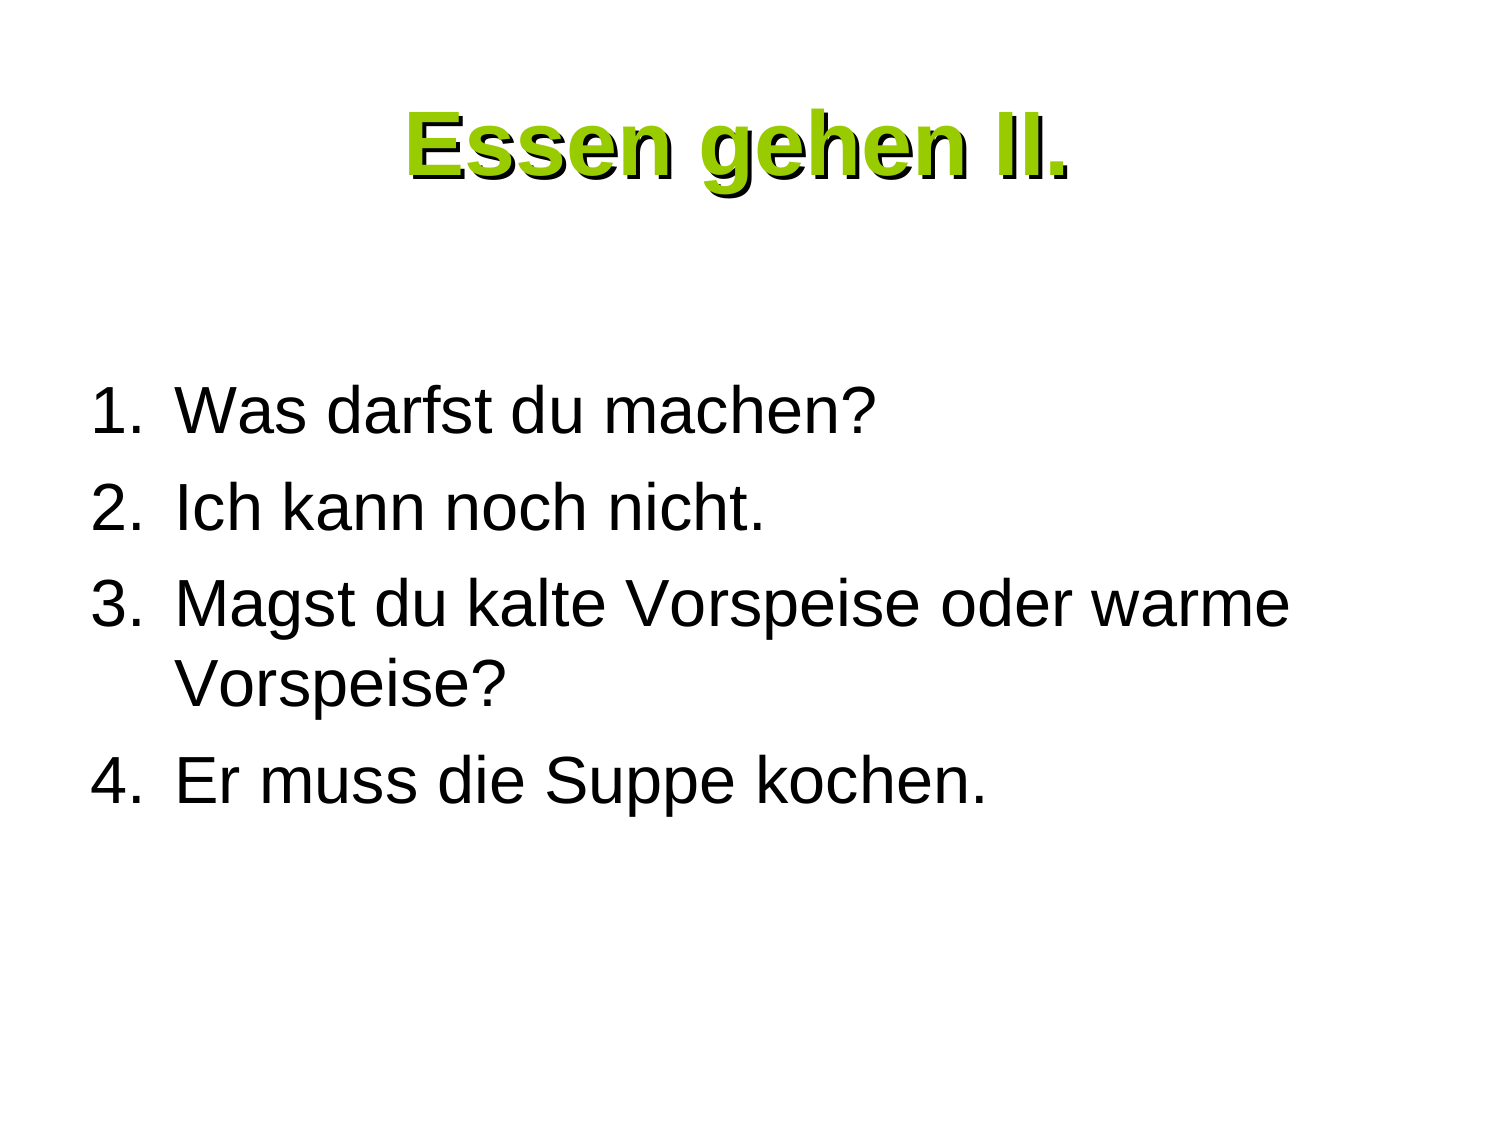

# Essen gehen II.
Was darfst du machen?
Ich kann noch nicht.
Magst du kalte Vorspeise oder warme Vorspeise?
Er muss die Suppe kochen.